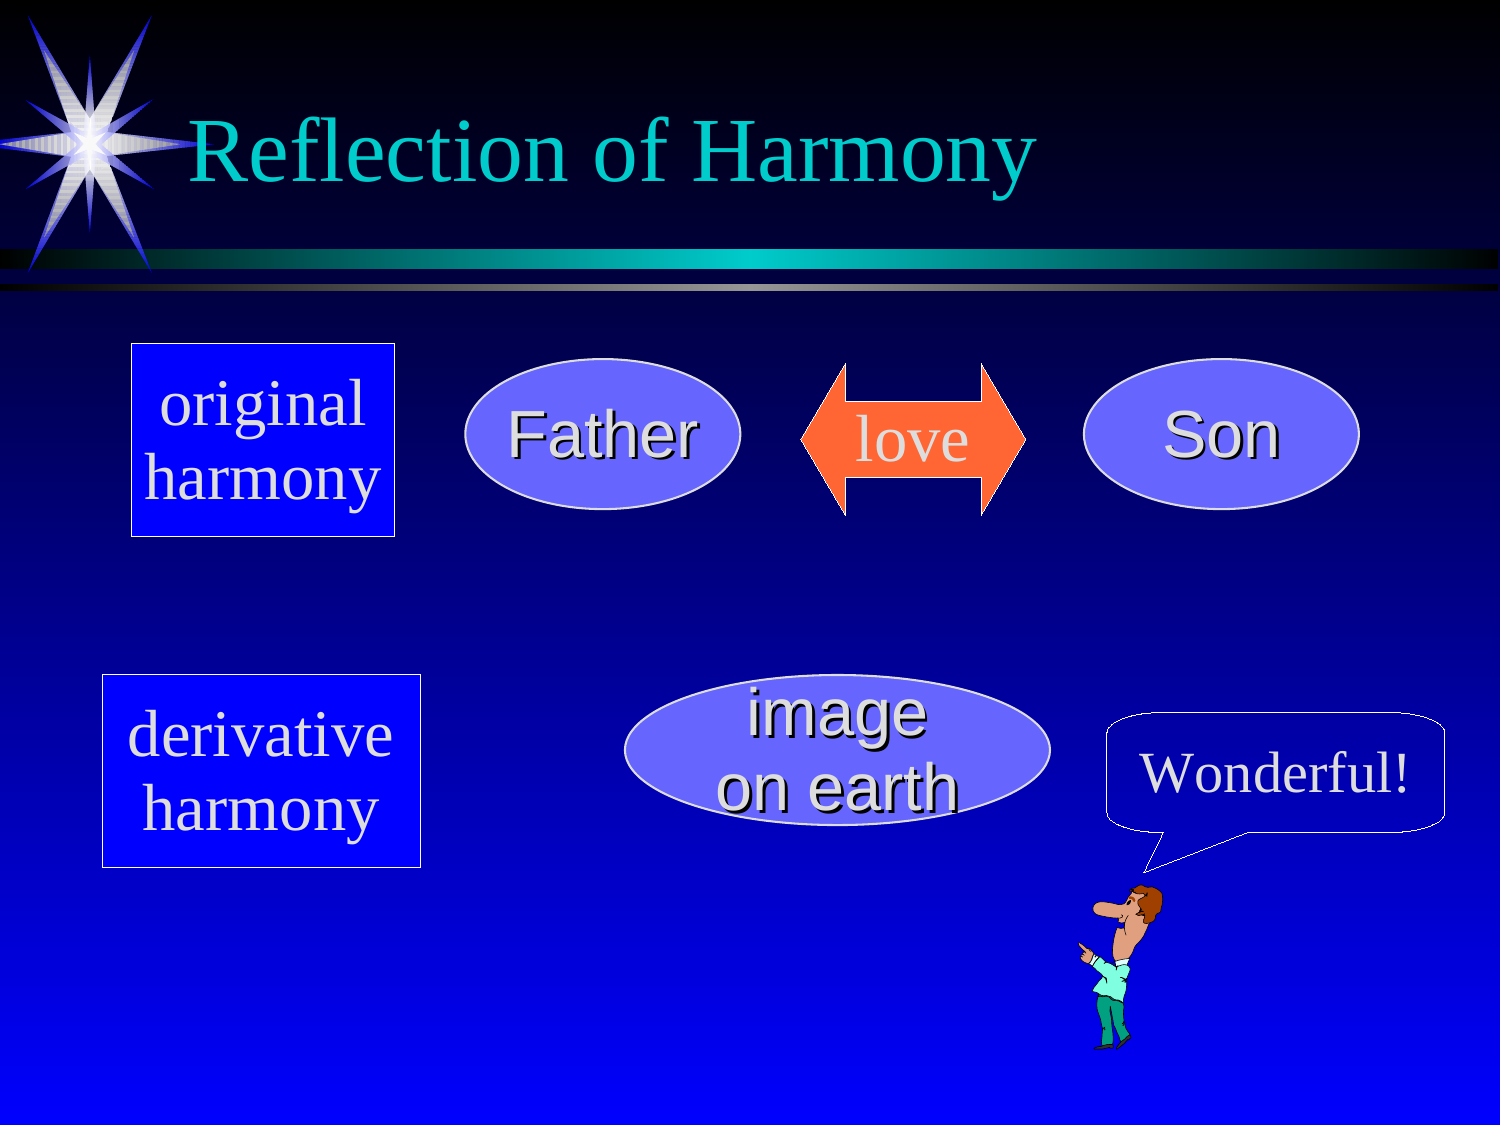

# Reflection of Harmony
original
harmony
Father
Son
love
derivative
harmony
image
on earth
Wonderful!